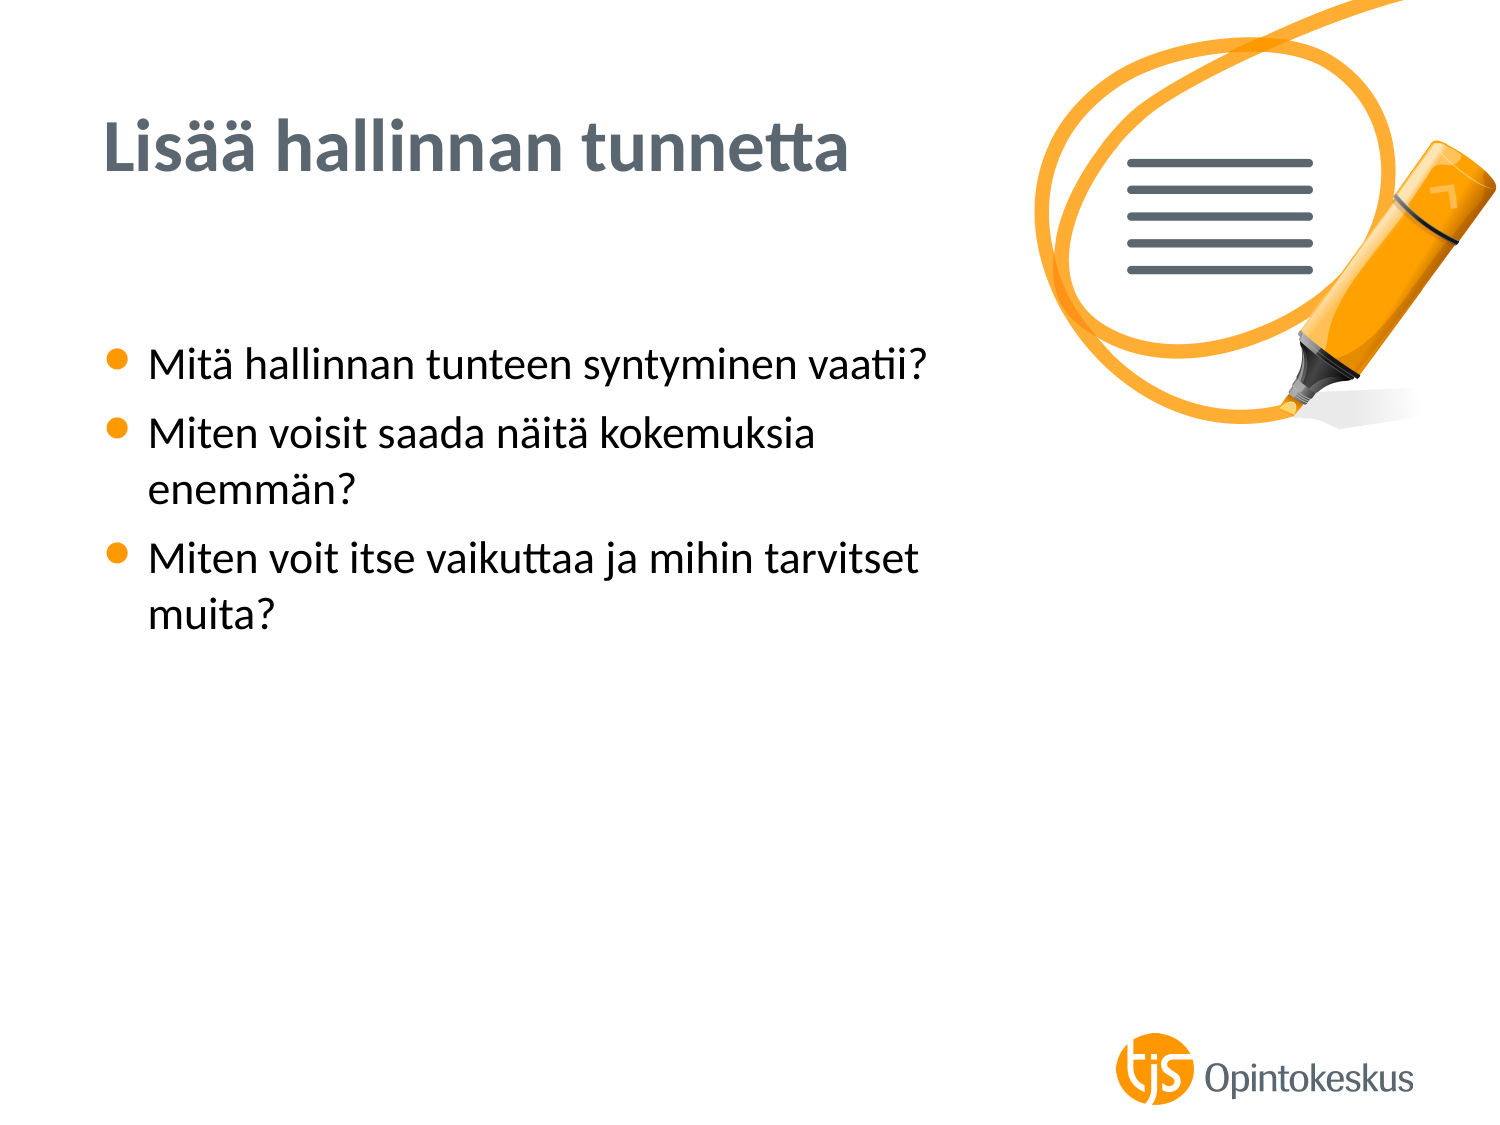

Lisää hallinnan tunnetta
# Mitä hallinnan tunteen syntyminen vaatii?
Miten voisit saada näitä kokemuksia enemmän?
Miten voit itse vaikuttaa ja mihin tarvitset muita?